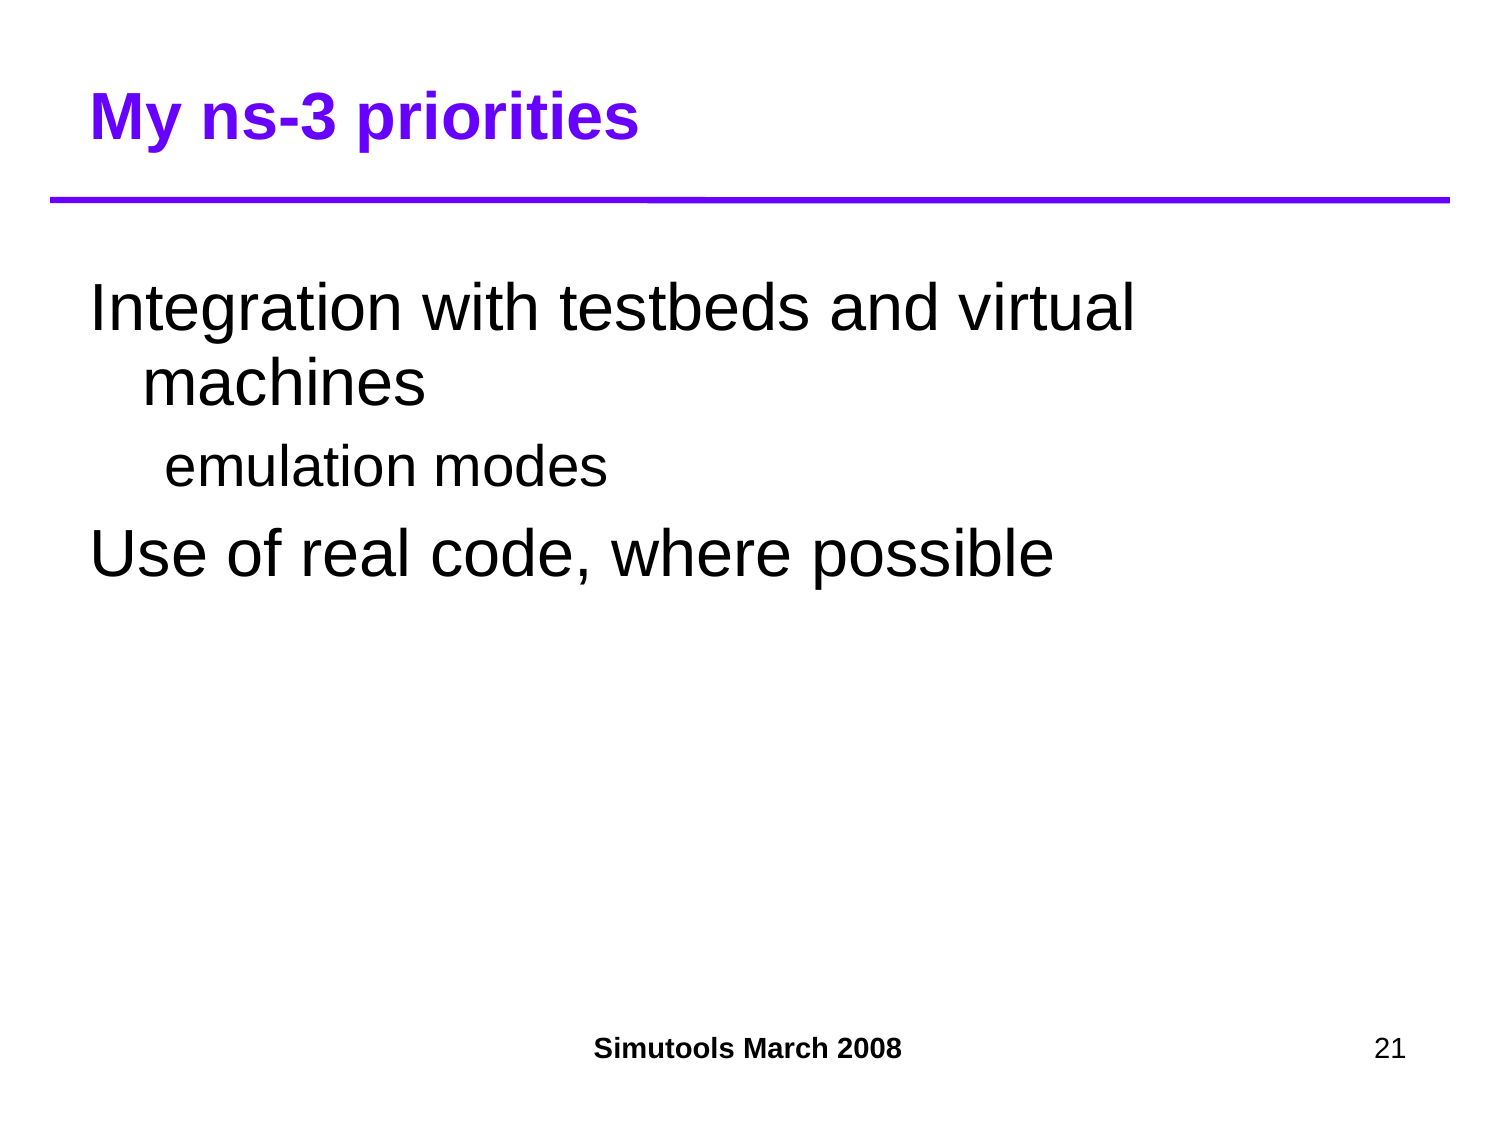

# My ns-3 priorities
Integration with testbeds and virtual machines
emulation modes
Use of real code, where possible
21